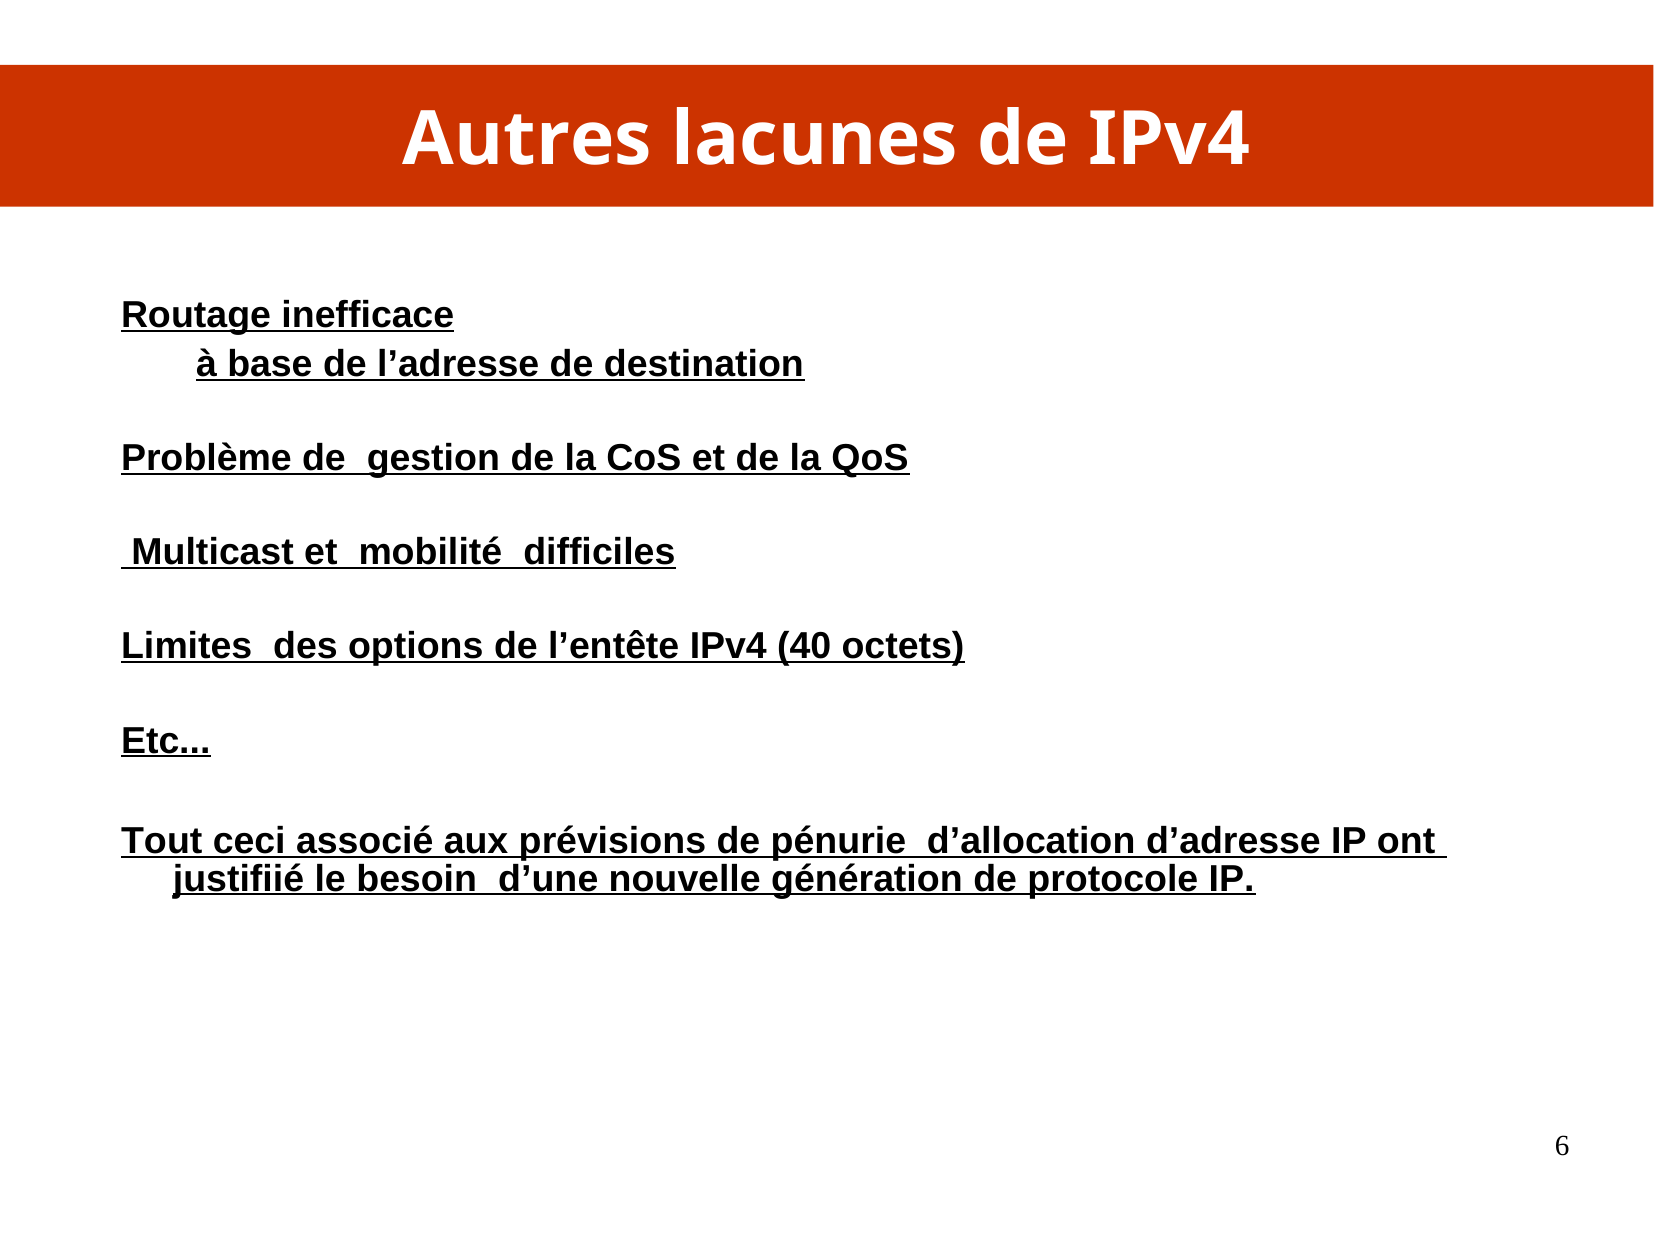

# Autres lacunes de IPv4
Routage inefficace
à base de l’adresse de destination
Problème de gestion de la CoS et de la QoS
 Multicast et mobilité difficiles
Limites des options de l’entête IPv4 (40 octets)‏
Etc...
Tout ceci associé aux prévisions de pénurie d’allocation d’adresse IP ont justifiié le besoin d’une nouvelle génération de protocole IP.